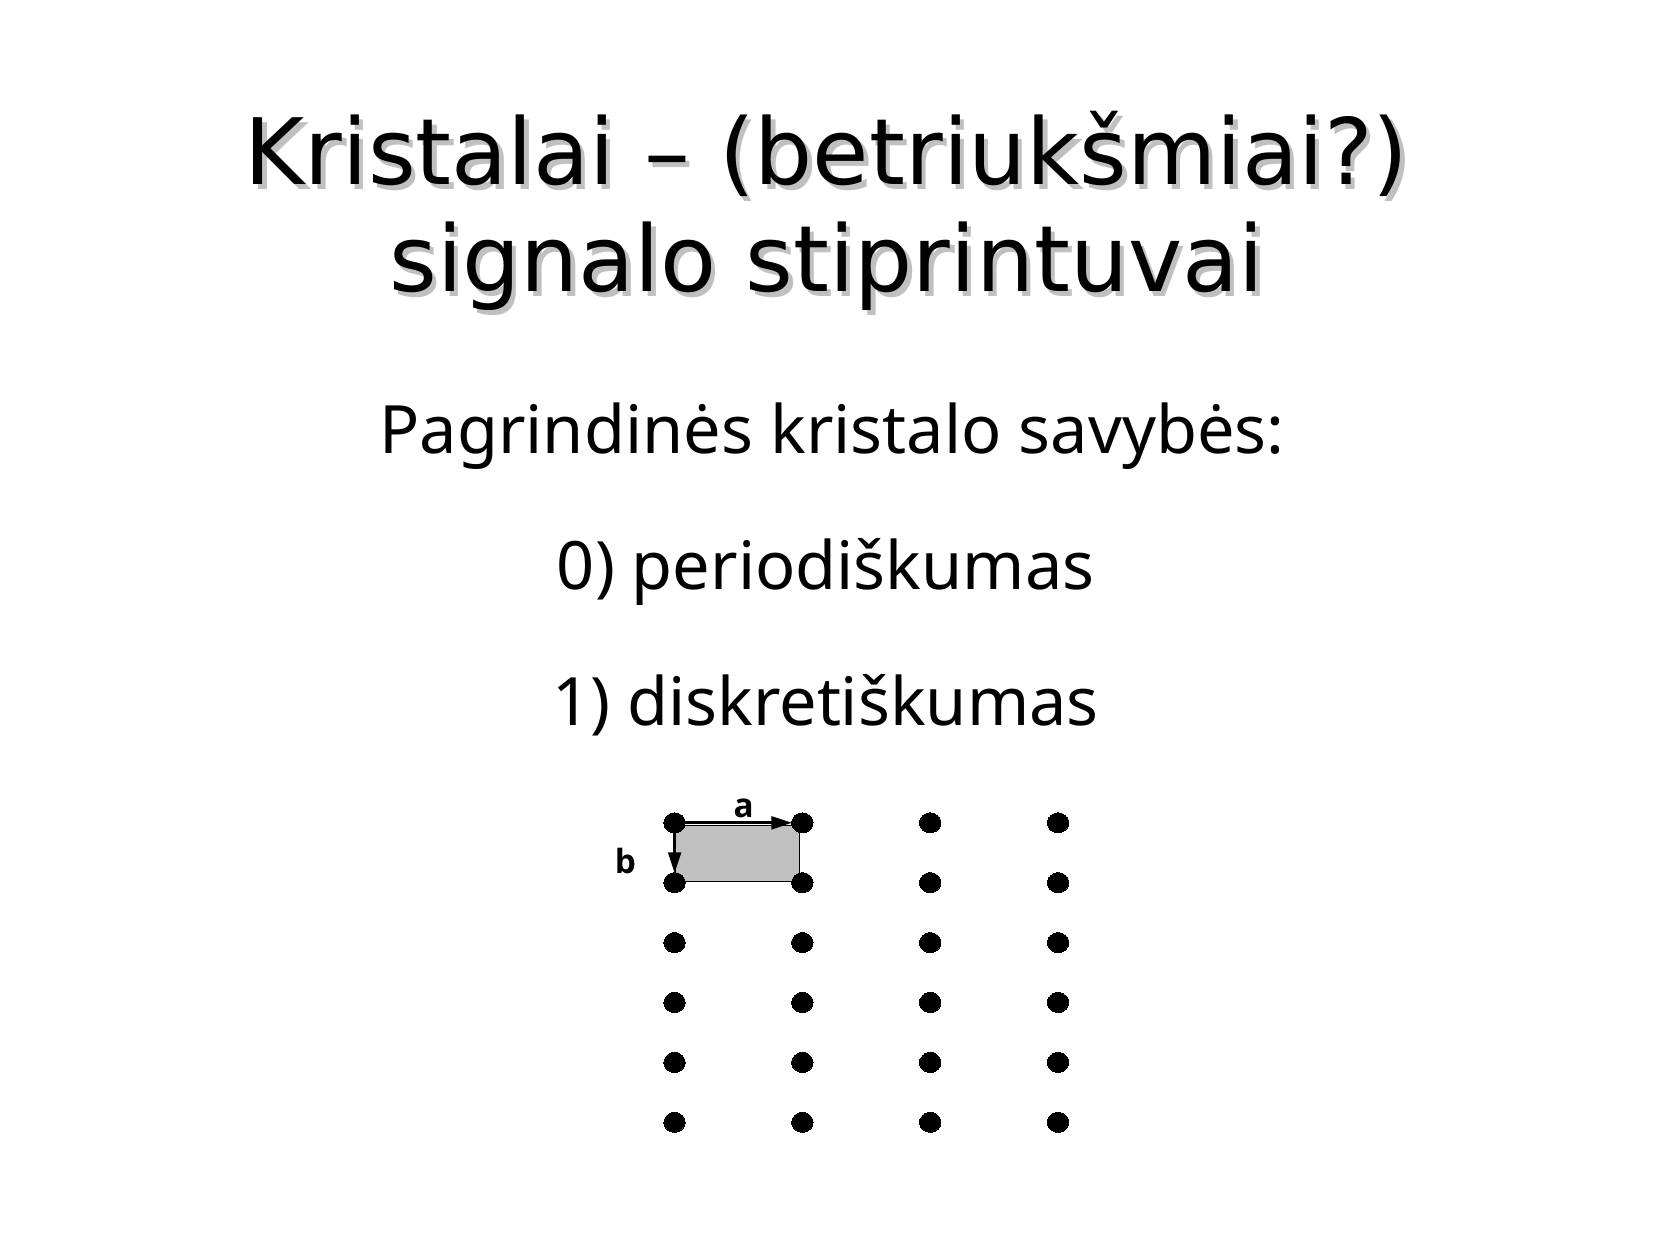

# Kristalai – (betriukšmiai?) signalo stiprintuvai
Pagrindinės kristalo savybės:
periodiškumas
diskretiškumas
a
b